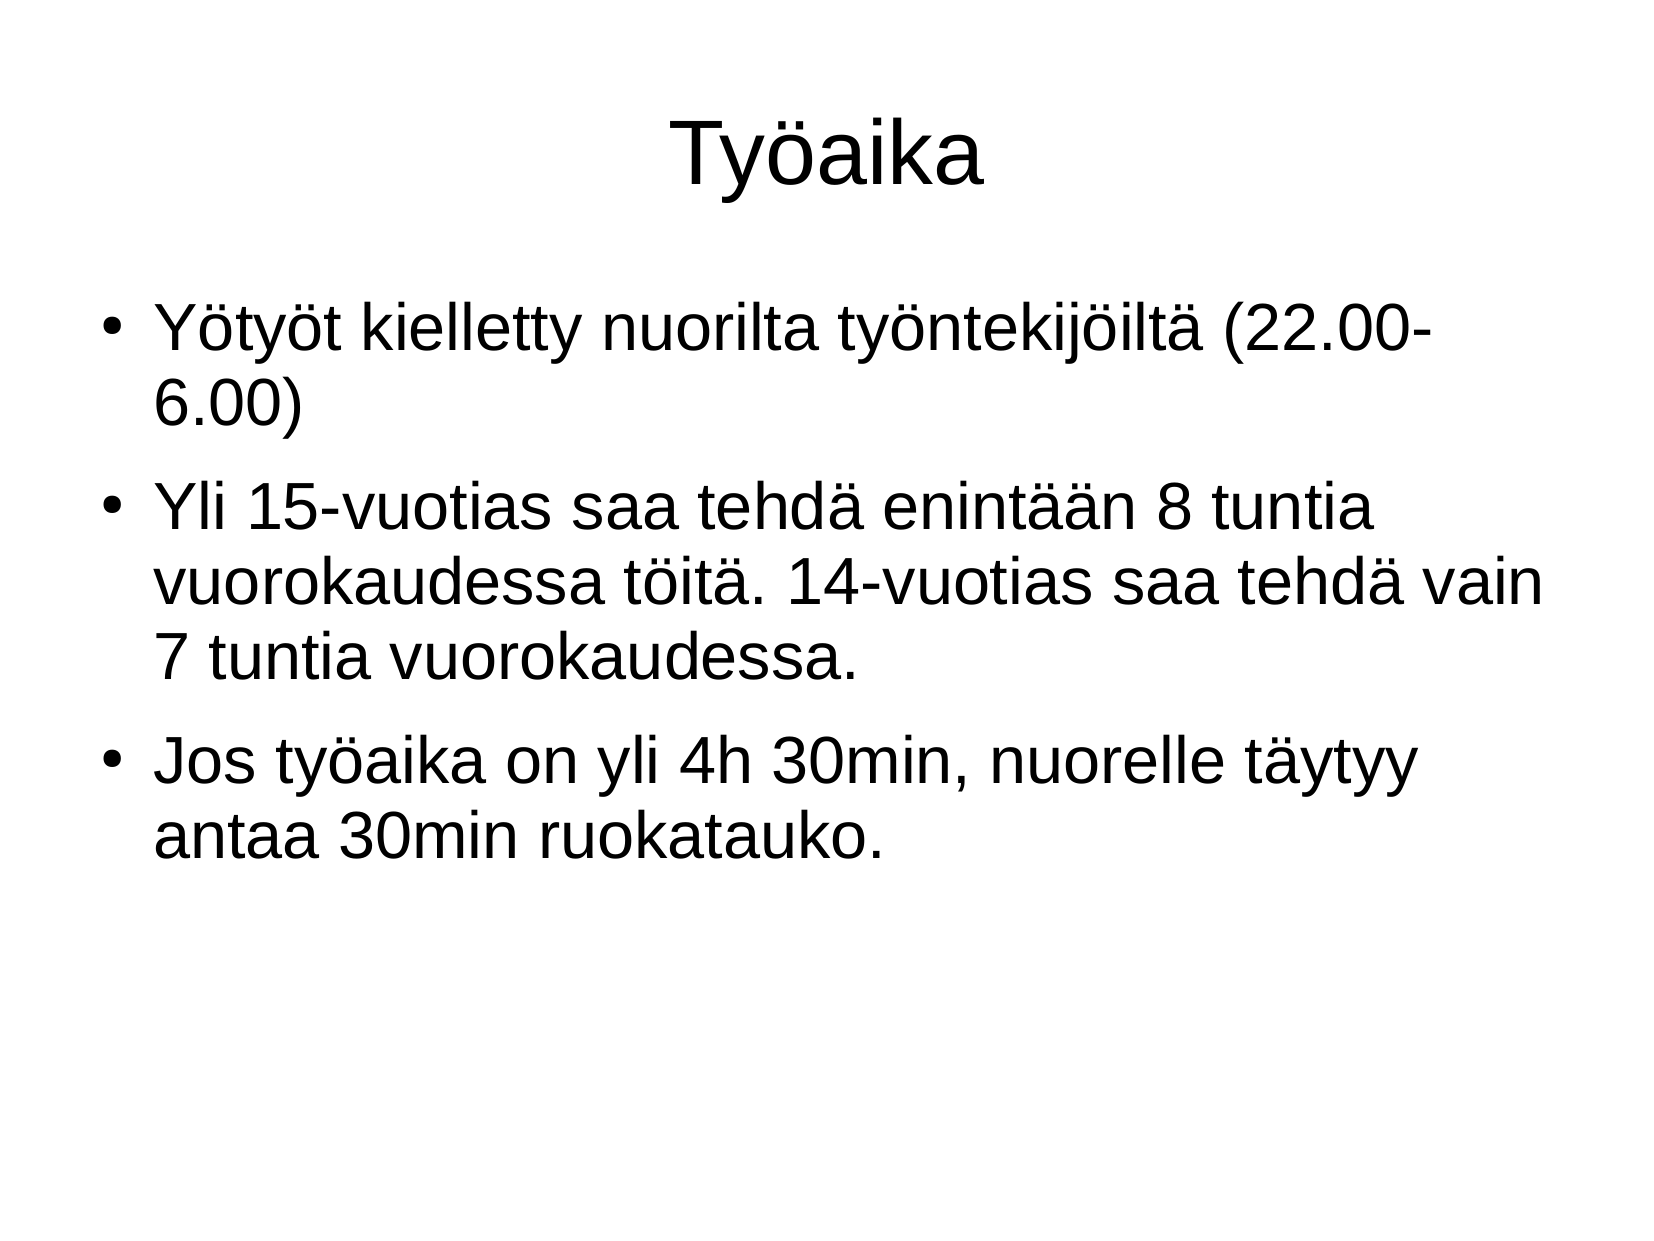

# Työaika
Yötyöt kielletty nuorilta työntekijöiltä (22.00-6.00)
Yli 15-vuotias saa tehdä enintään 8 tuntia vuorokaudessa töitä. 14-vuotias saa tehdä vain 7 tuntia vuorokaudessa.
Jos työaika on yli 4h 30min, nuorelle täytyy antaa 30min ruokatauko.